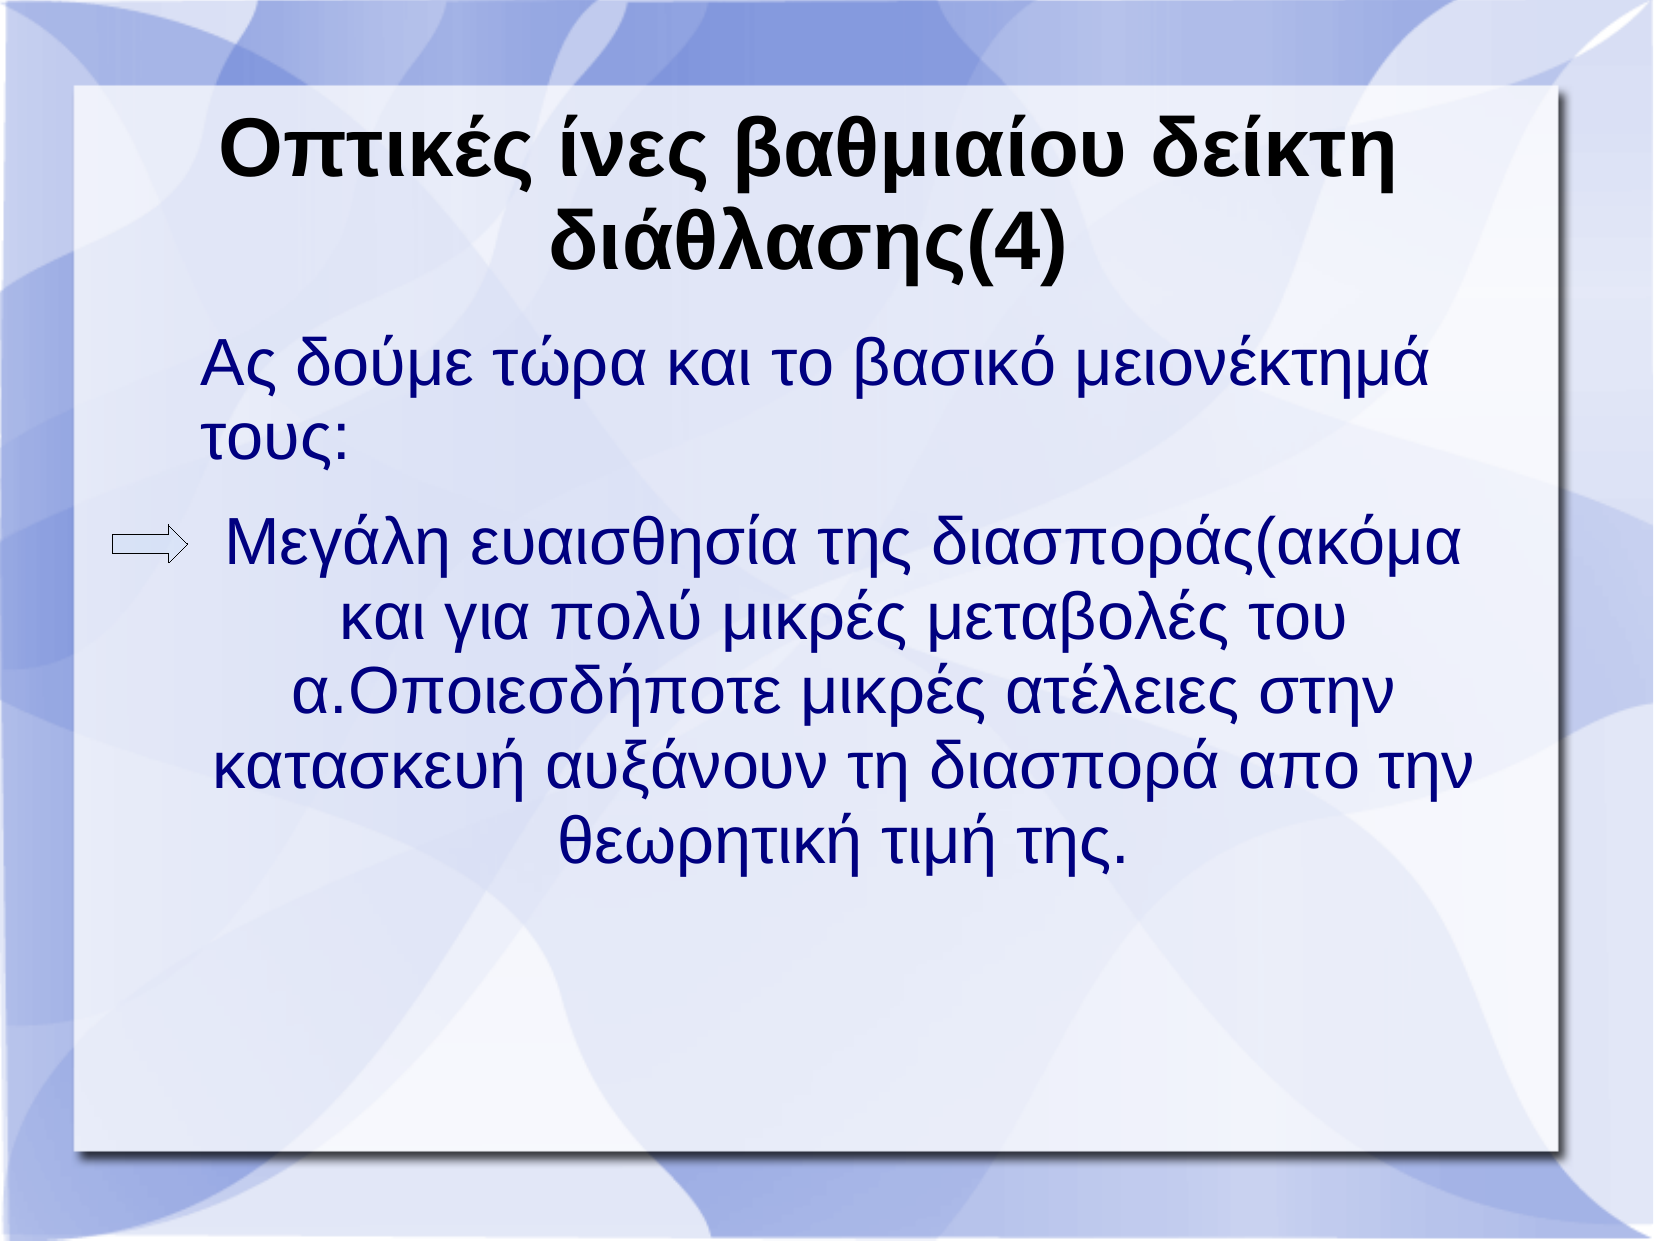

# Οπτικές ίνες βαθμιαίου δείκτη διάθλασης(4)
Ας δούμε τώρα και το βασικό μειονέκτημά τους:
Μεγάλη ευαισθησία της διασποράς(ακόμα και για πολύ μικρές μεταβολές του α.Οποιεσδήποτε μικρές ατέλειες στην κατασκευή αυξάνουν τη διασπορά απο την θεωρητική τιμή της.